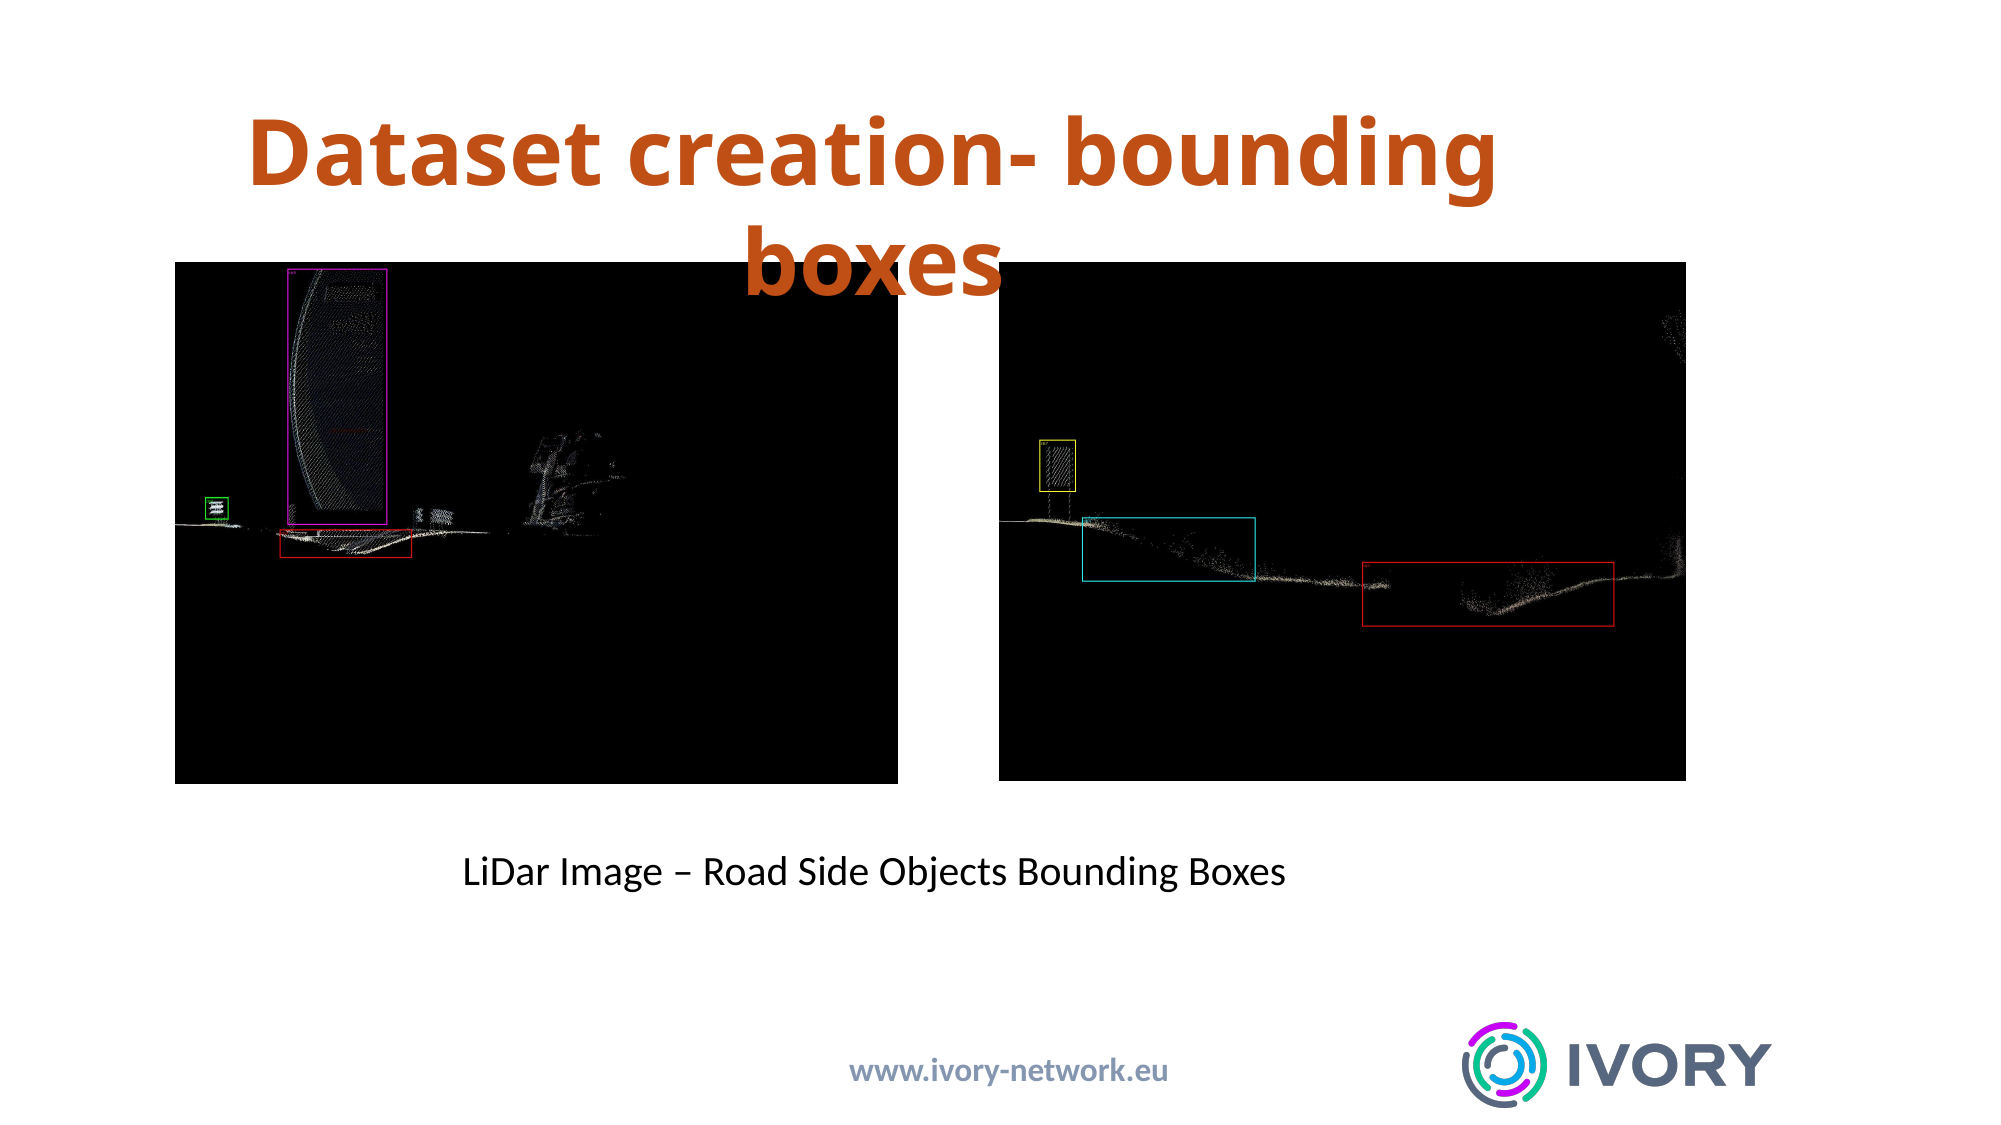

Dataset creation- bounding boxes
LiDar Image – Road Side Objects Bounding Boxes
www.ivory-network.eu